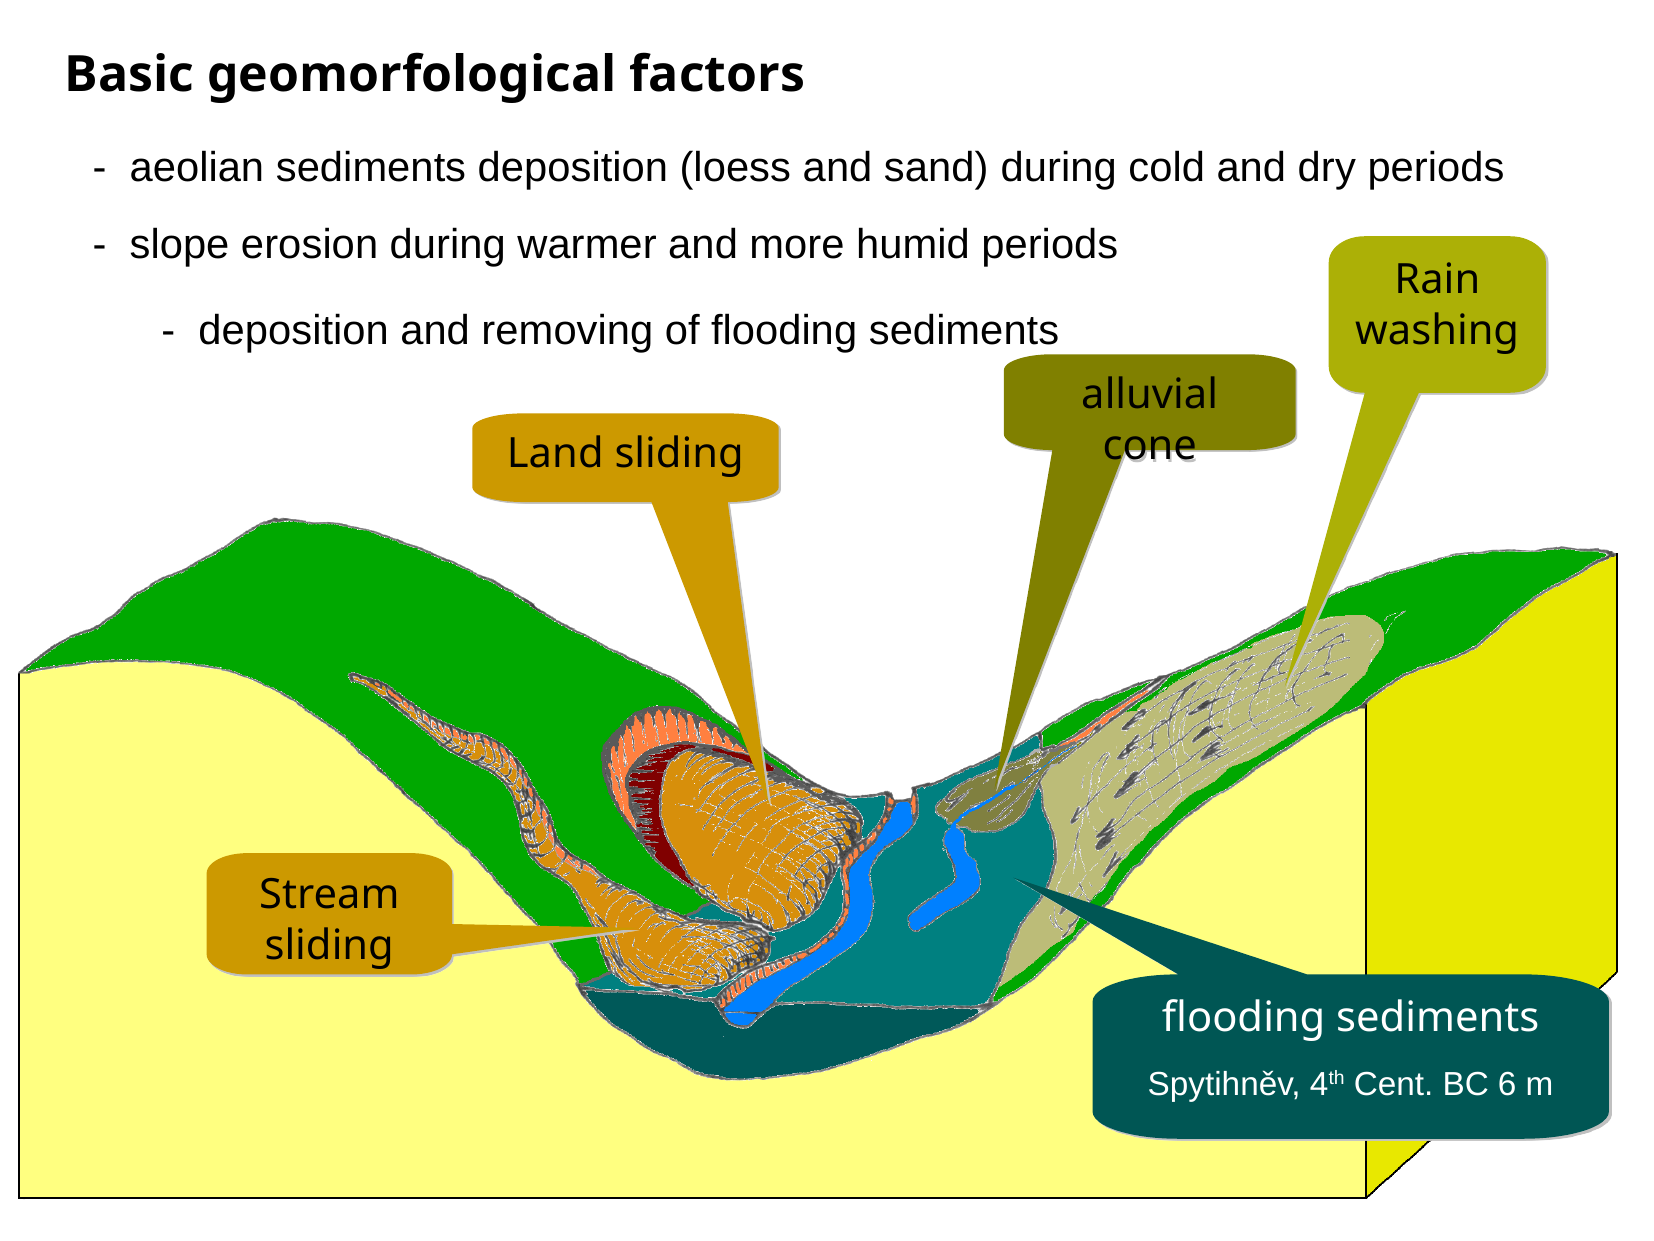

Basic geomorfological factors
- aeolian sediments deposition (loess and sand)‏ during cold and dry periods
- slope erosion during warmer and more humid periods
Rain washing
- deposition and removing of flooding sediments
alluvial cone
Land sliding
Stream sliding
flooding sediments
Spytihněv, 4th Cent. BC 6 m